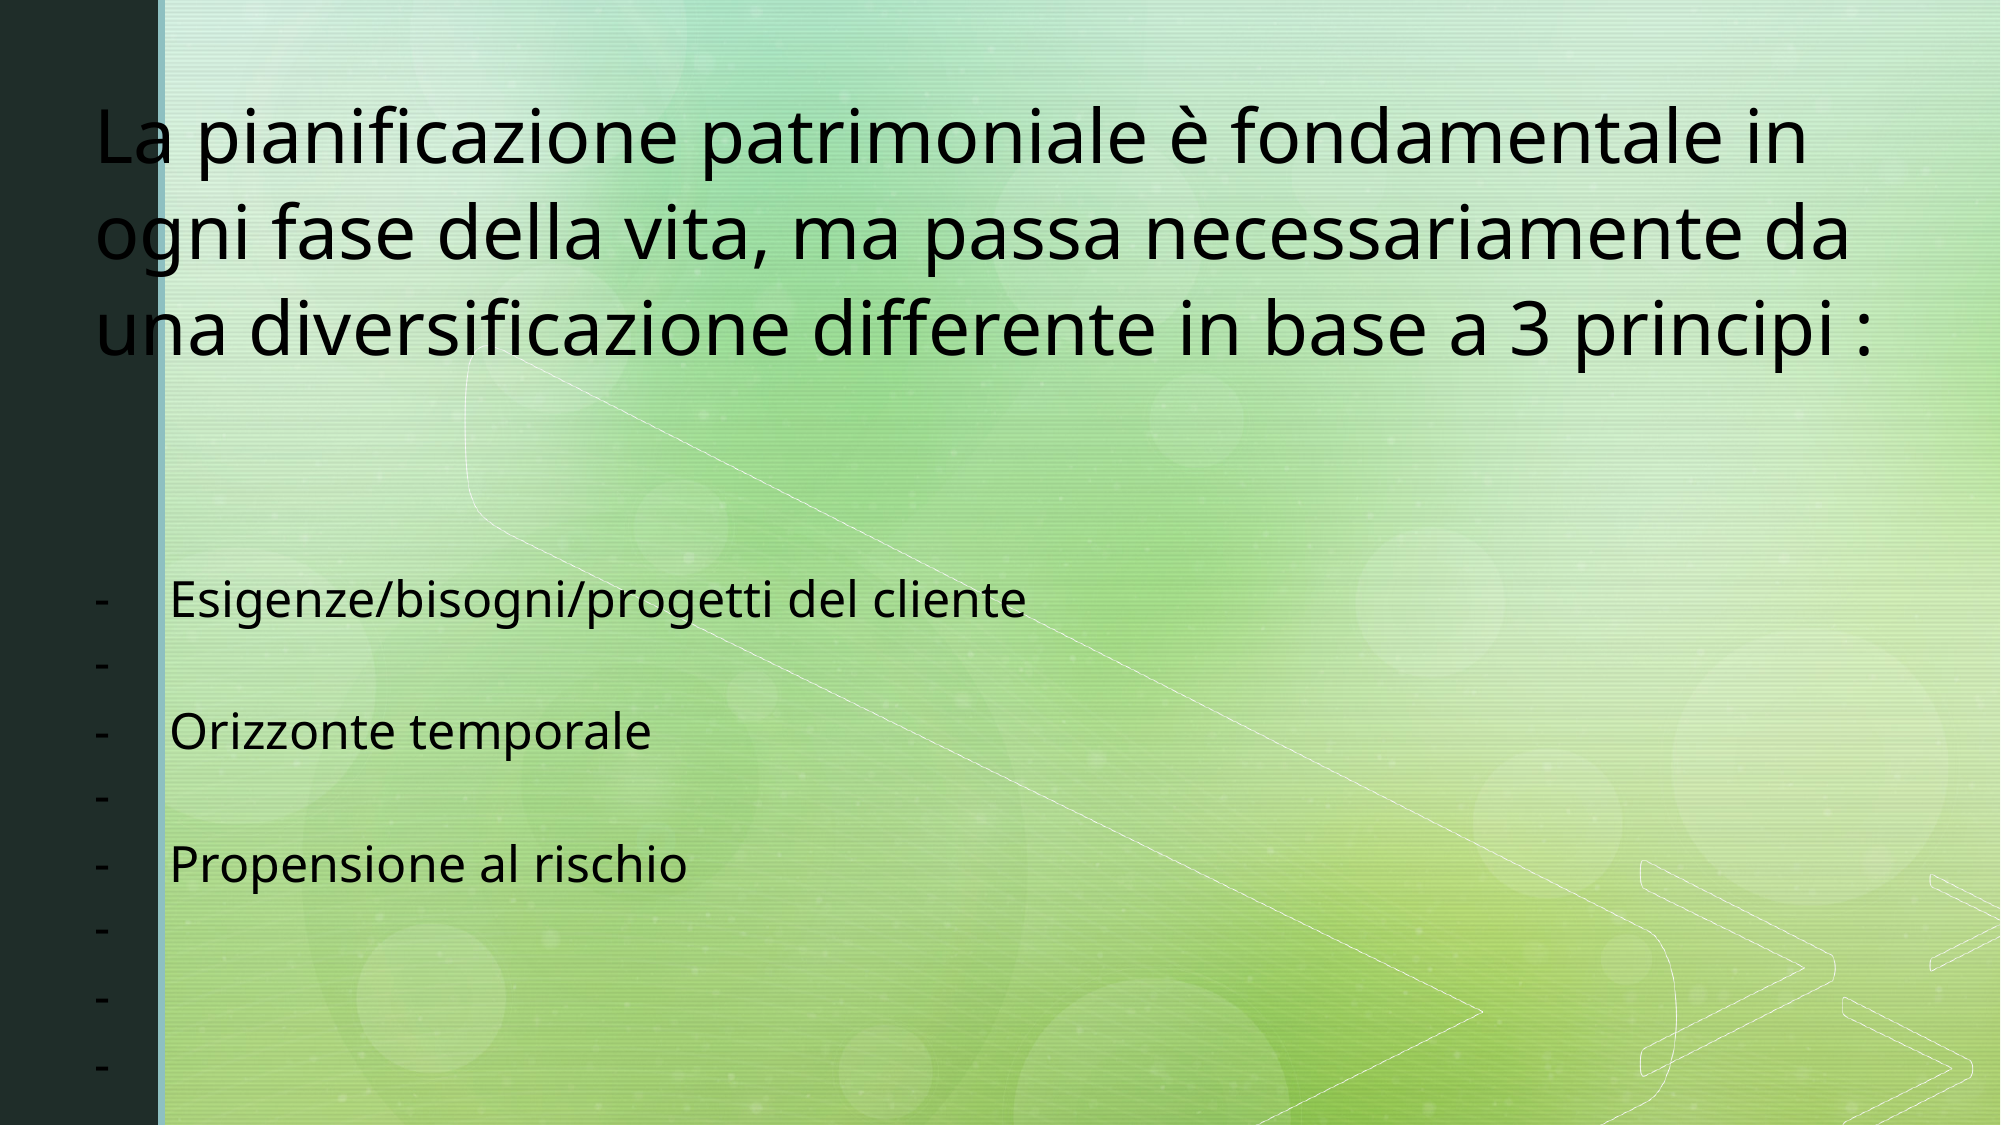

La pianificazione patrimoniale è fondamentale in ogni fase della vita, ma passa necessariamente da una diversificazione differente in base a 3 principi :
Esigenze/bisogni/progetti del cliente
Orizzonte temporale
Propensione al rischio